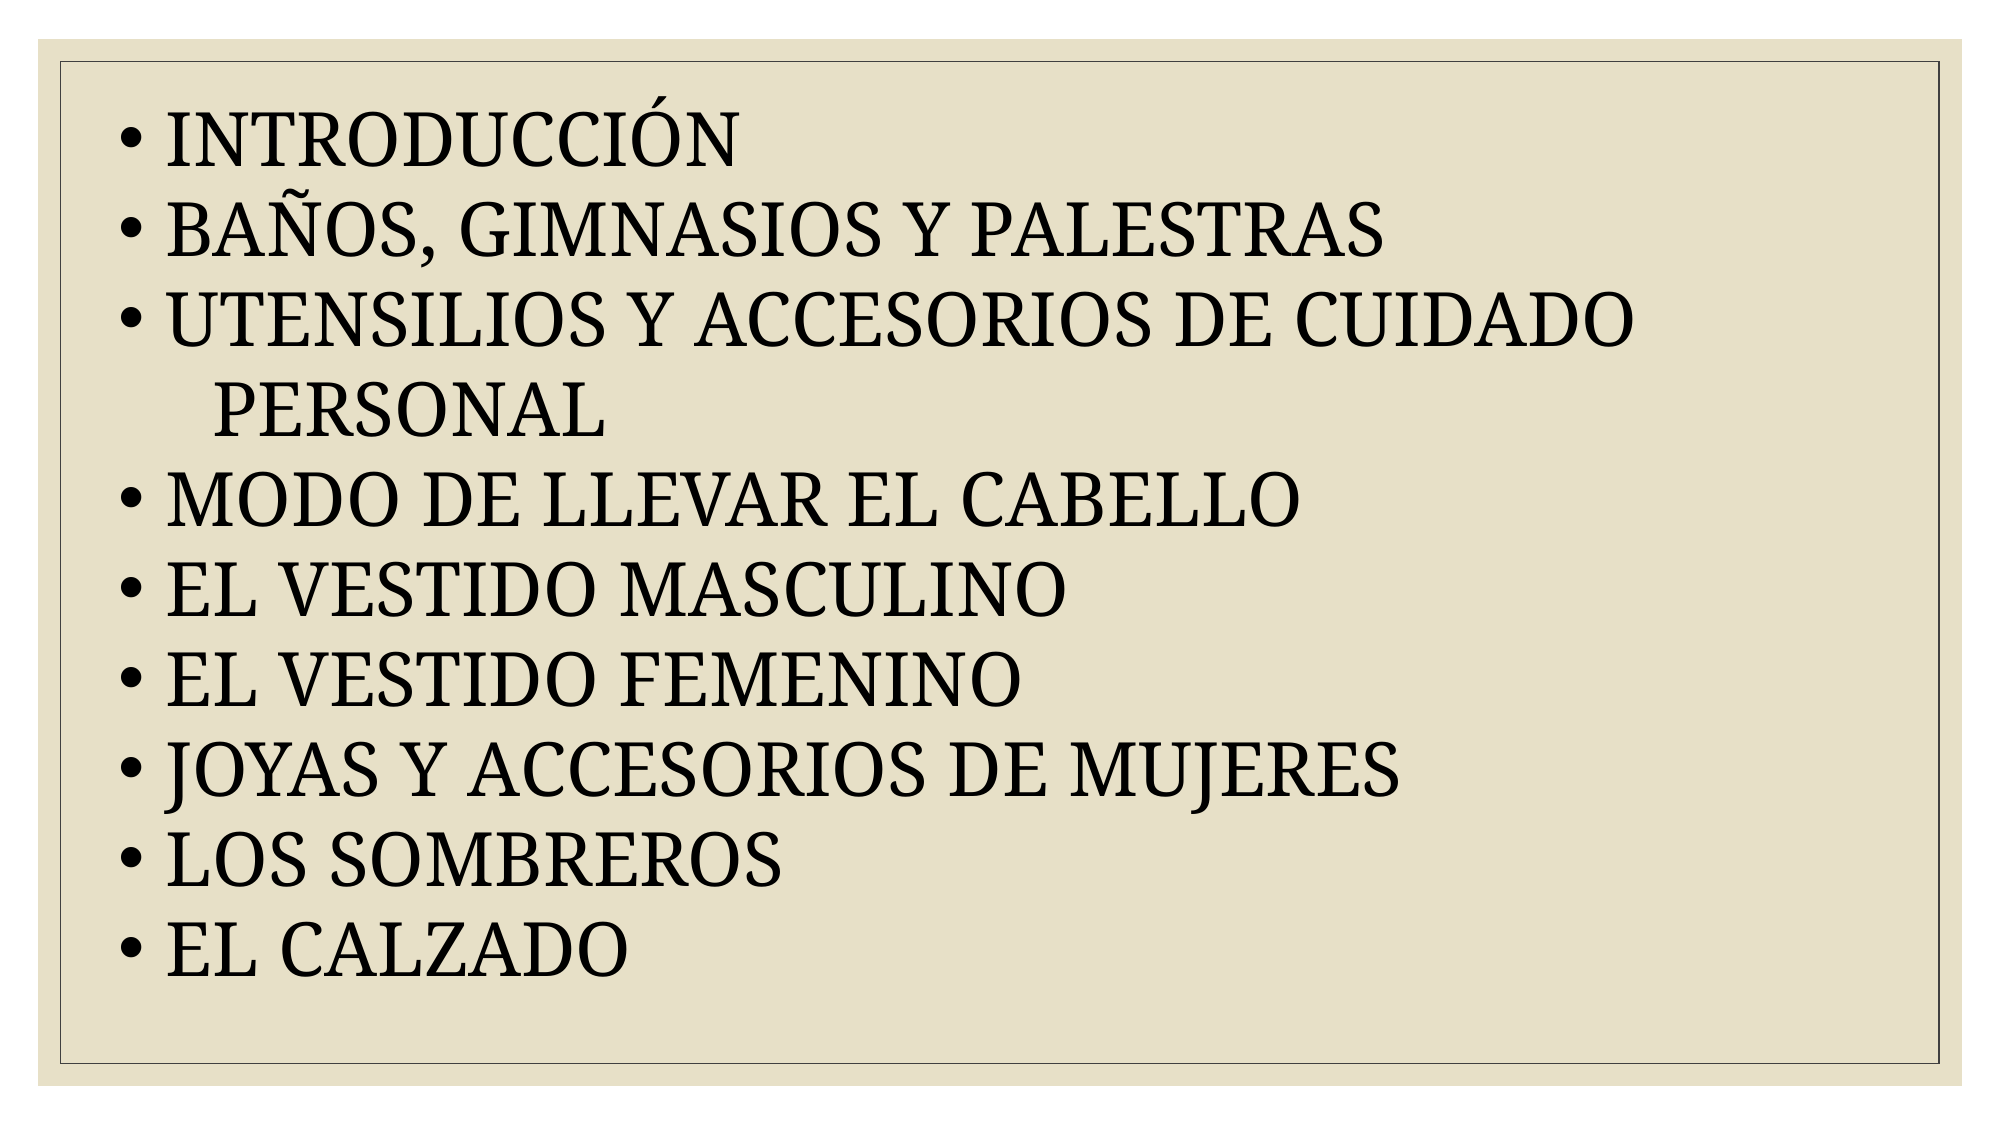

INTRODUCCIÓN
BAÑOS, GIMNASIOS Y PALESTRAS
UTENSILIOS Y ACCESORIOS DE CUIDADO PERSONAL
MODO DE LLEVAR EL CABELLO
EL VESTIDO MASCULINO
EL VESTIDO FEMENINO
JOYAS Y ACCESORIOS DE MUJERES
LOS SOMBREROS
EL CALZADO